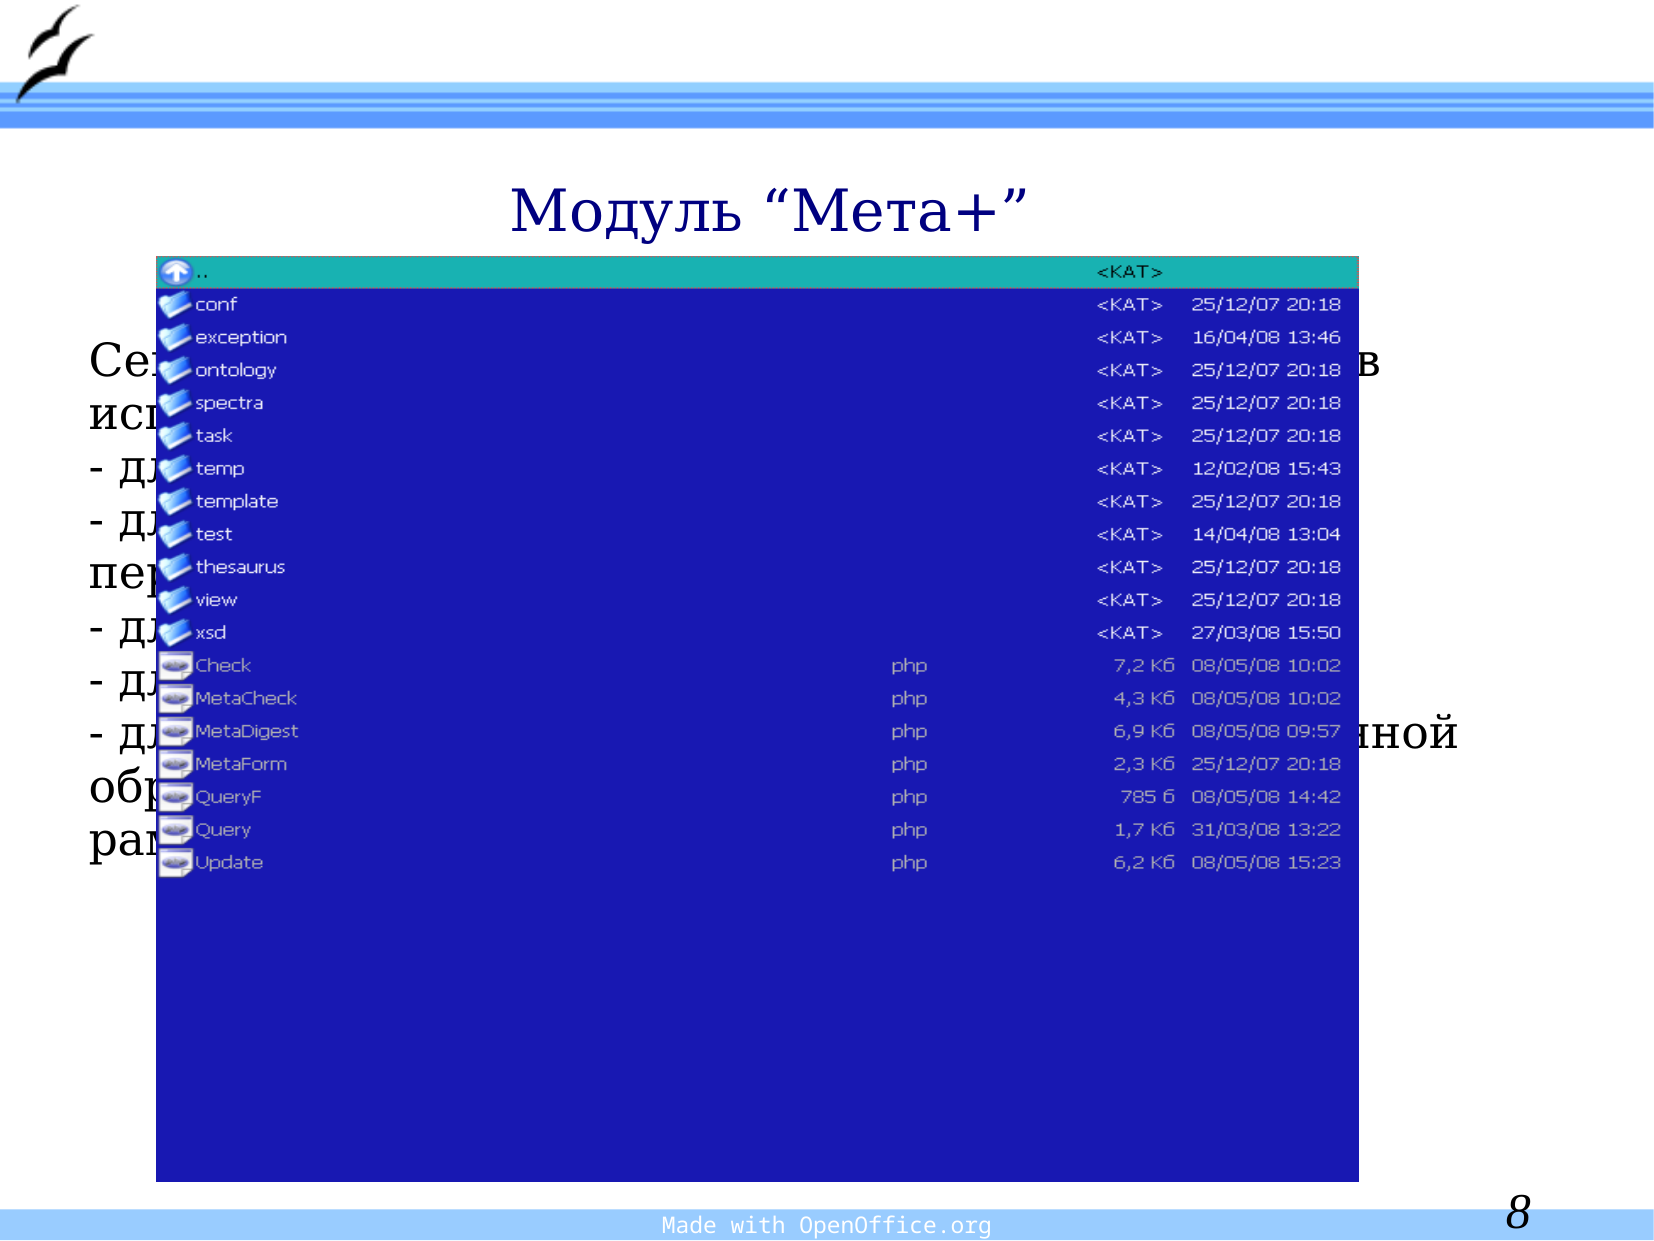

Модуль “Мета+”
# Семантическое описание информационных ресурсов используется:
- для описания предметных массивов данных;
- для описания связей новых массивов данных с первоначальными данными;
- для сравнения с другими массивами данных;
- для поиска массивов данных;
- для интеллектуальной автоматизированной машинной обработки в виде онтологий предметной области в рамках проекта Semantic Web.